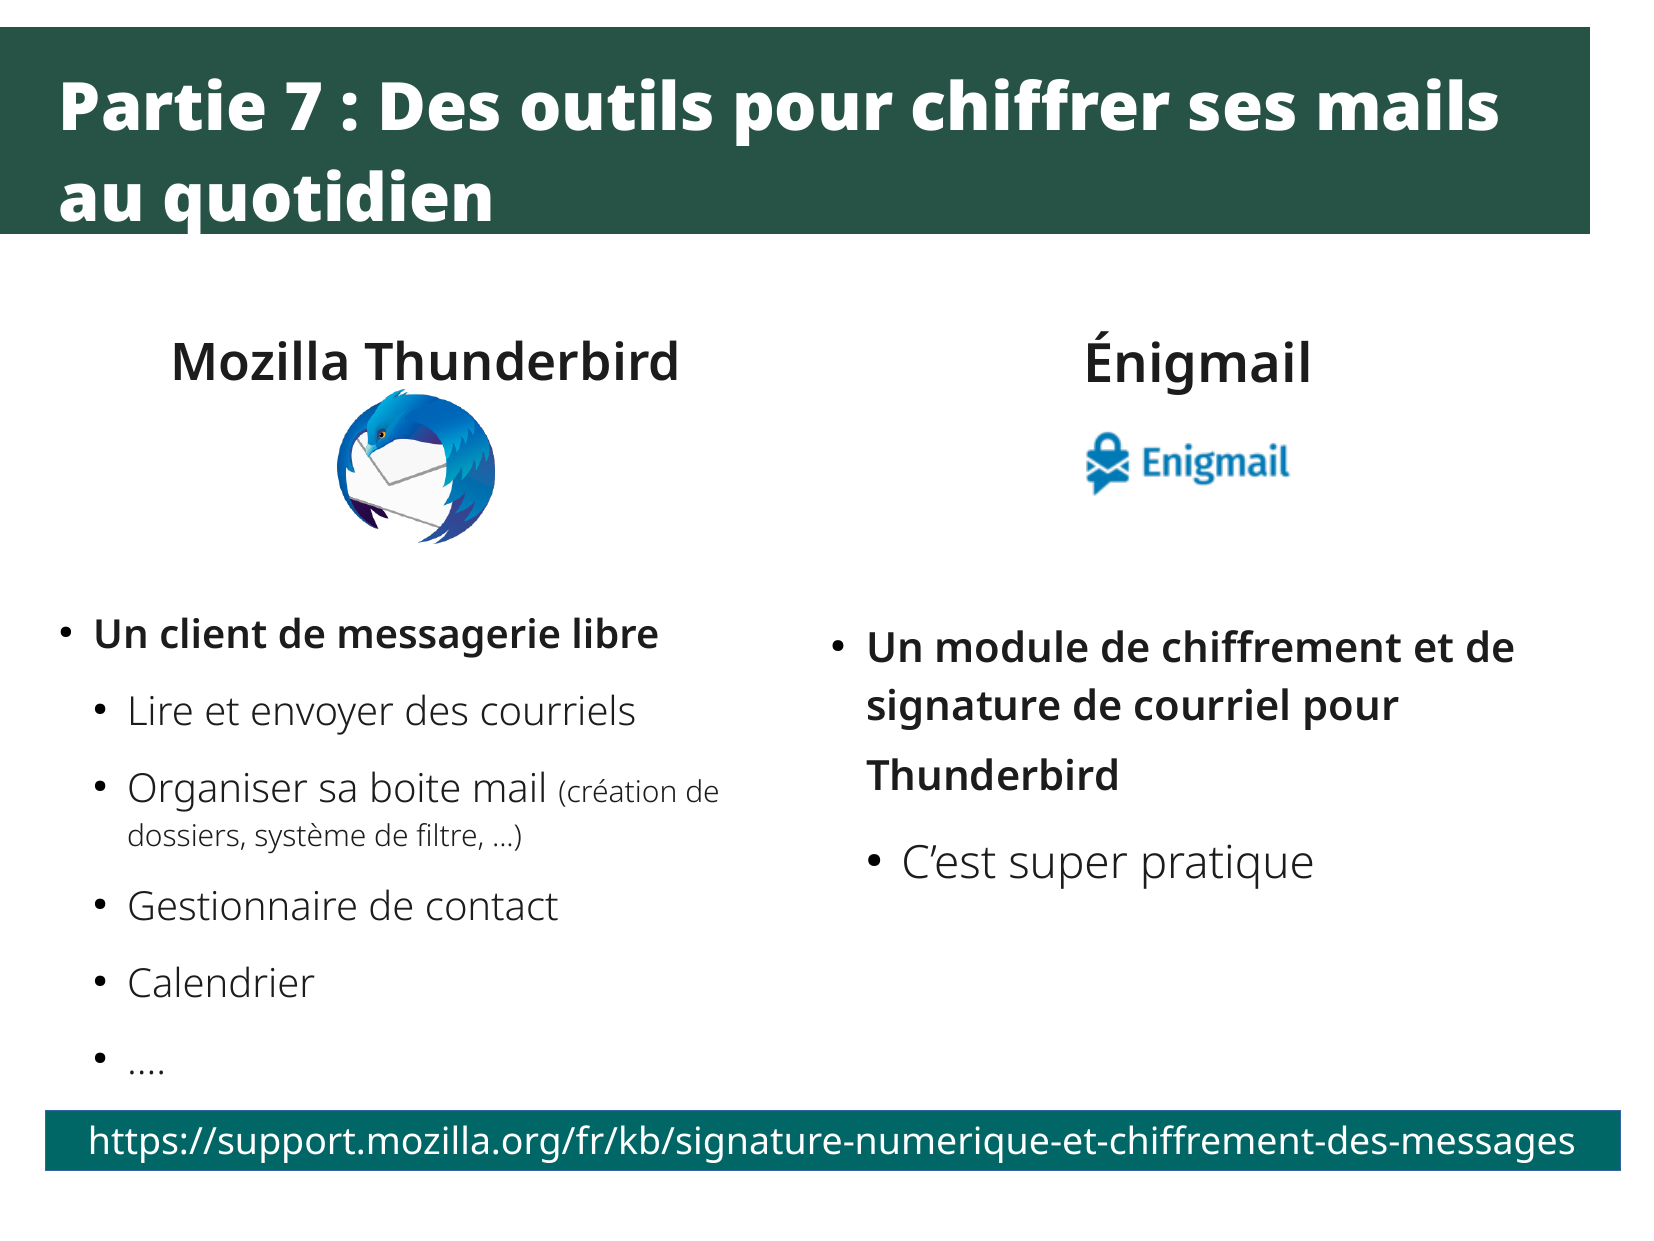

# Partie 7 : Des outils pour chiffrer ses mails au quotidien
Mozilla Thunderbird
Un client de messagerie libre
Lire et envoyer des courriels
Organiser sa boite mail (création de dossiers, système de filtre, ...)
Gestionnaire de contact
Calendrier
….
Énigmail
Un module de chiffrement et de signature de courriel pour Thunderbird
C’est super pratique
https://support.mozilla.org/fr/kb/signature-numerique-et-chiffrement-des-messages